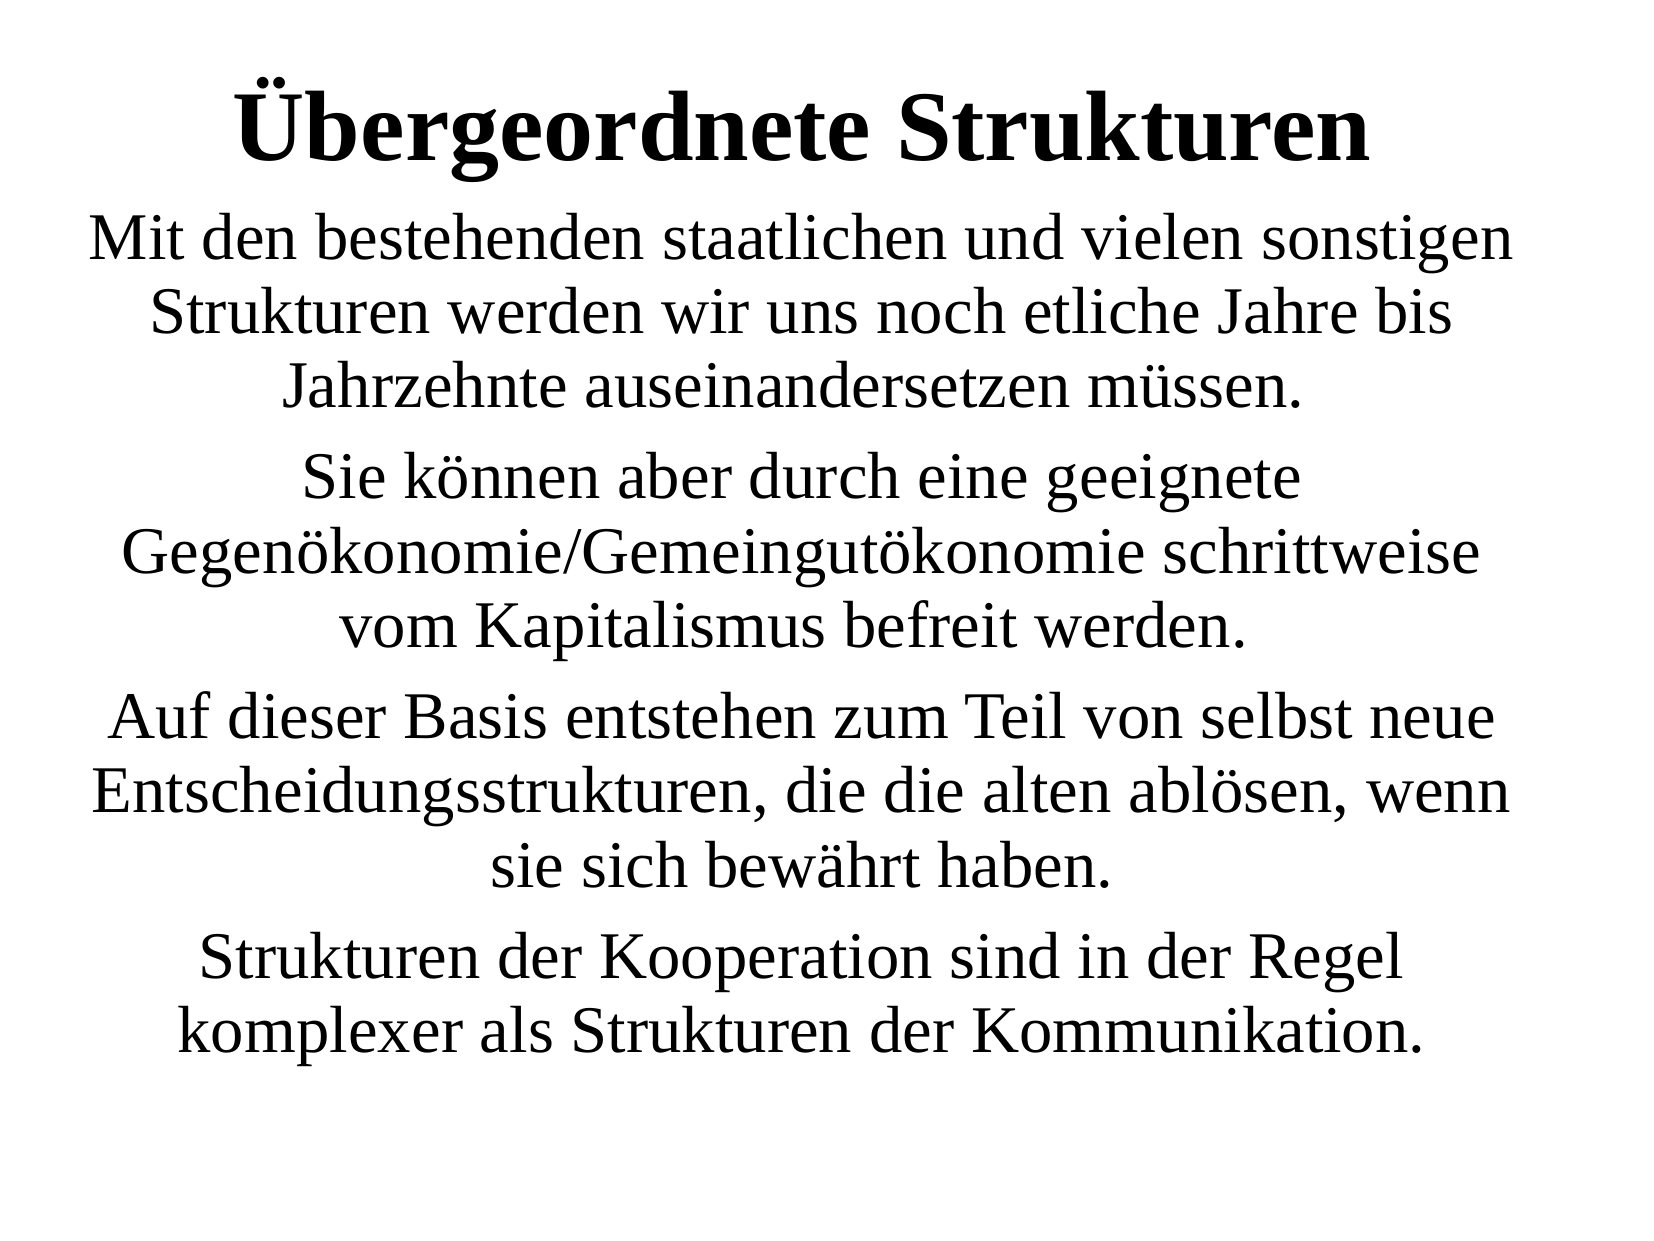

Übergeordnete Strukturen
Mit den bestehenden staatlichen und vielen sonstigen Strukturen werden wir uns noch etliche Jahre bis Jahrzehnte auseinandersetzen müssen.
Sie können aber durch eine geeignete Gegenökonomie/Gemeingutökonomie schrittweise vom Kapitalismus befreit werden.
Auf dieser Basis entstehen zum Teil von selbst neue Entscheidungsstrukturen, die die alten ablösen, wenn sie sich bewährt haben.
Strukturen der Kooperation sind in der Regel komplexer als Strukturen der Kommunikation.